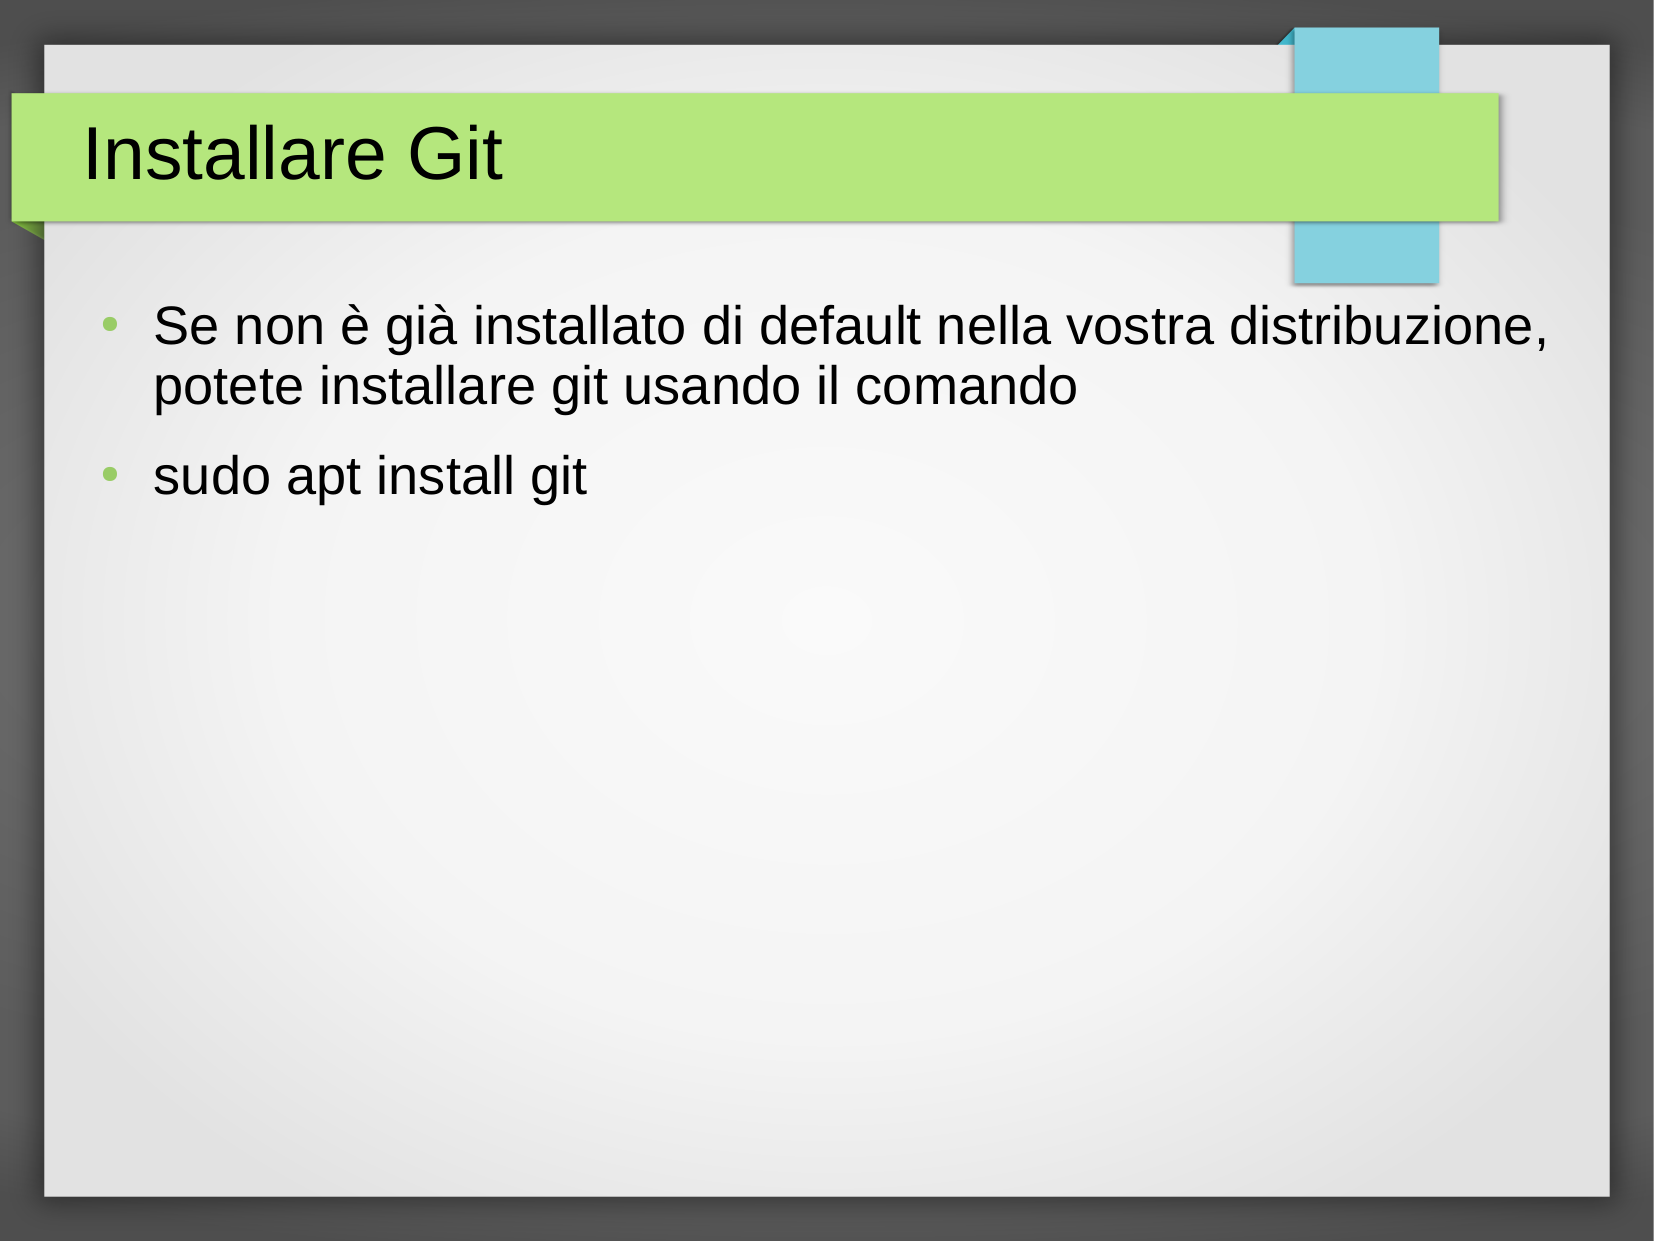

# Installare Git
Se non è già installato di default nella vostra distribuzione, potete installare git usando il comando
sudo apt install git